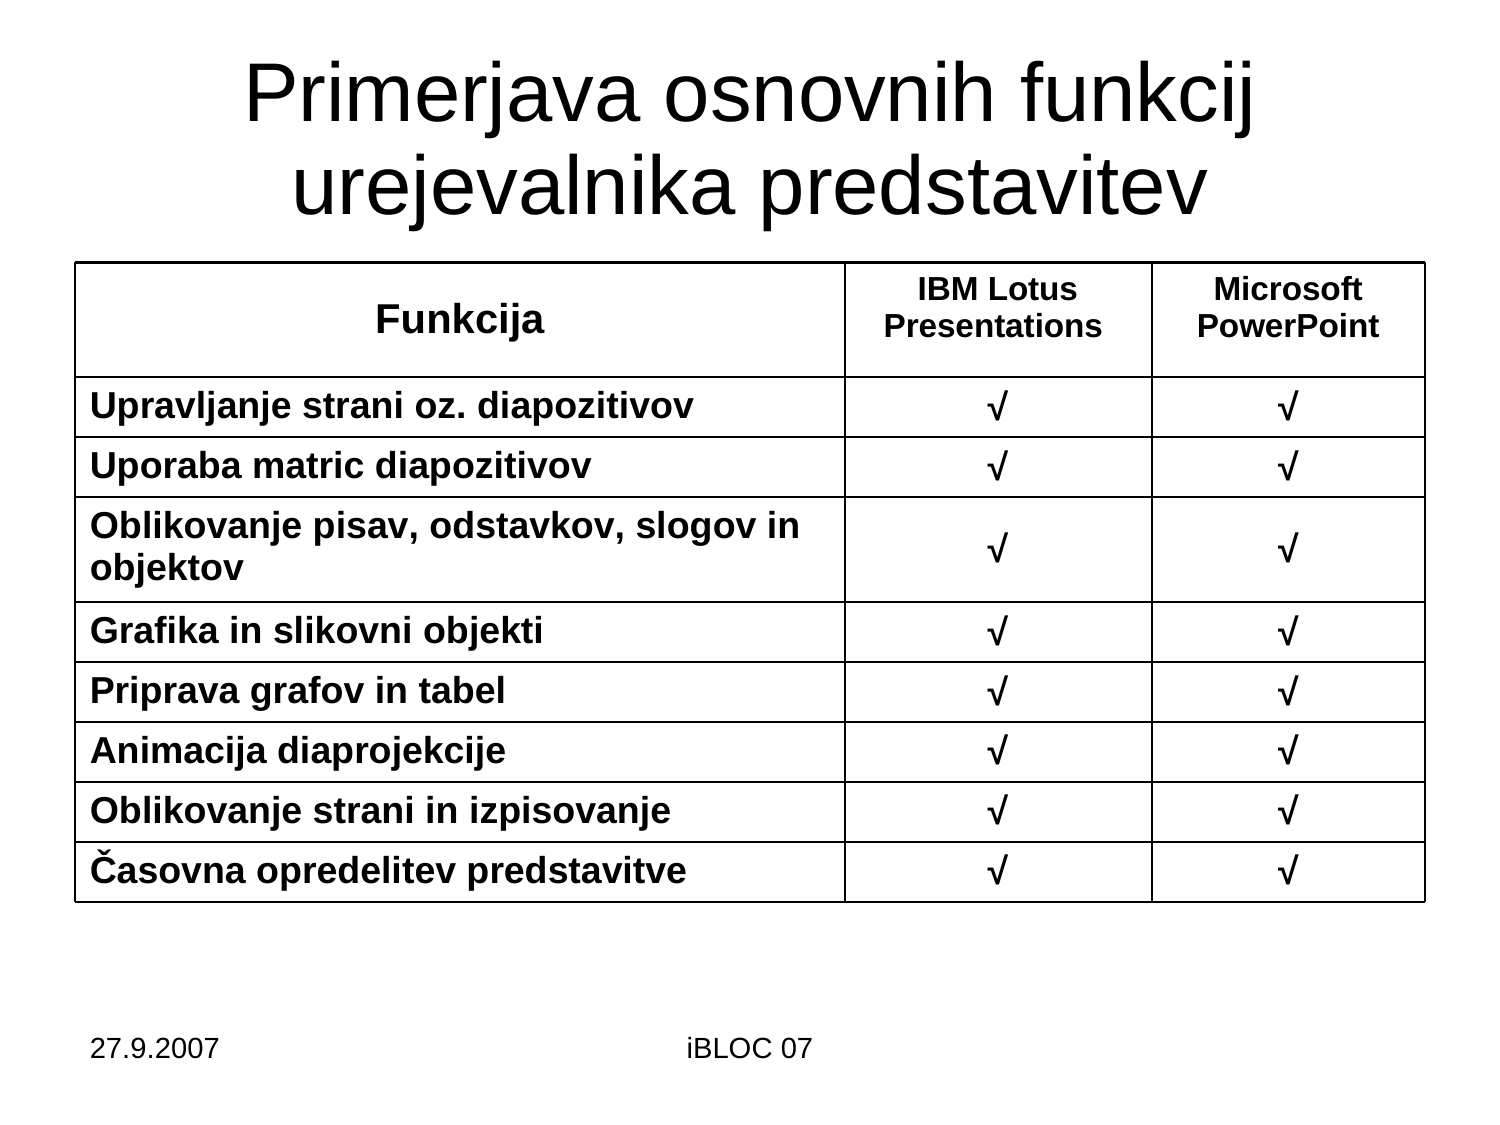

# Primerjava osnovnih funkcij urejevalnika predstavitev
Funkcija
IBM Lotus Presentations
Microsoft PowerPoint
Upravljanje strani oz. diapozitivov
√
√
Uporaba matric diapozitivov
√
√
Oblikovanje pisav, odstavkov, slogov in objektov
√
√
Grafika in slikovni objekti
√
√
Priprava grafov in tabel
√
√
Animacija diaprojekcije
√
√
Oblikovanje strani in izpisovanje
√
√
Časovna opredelitev predstavitve
√
√